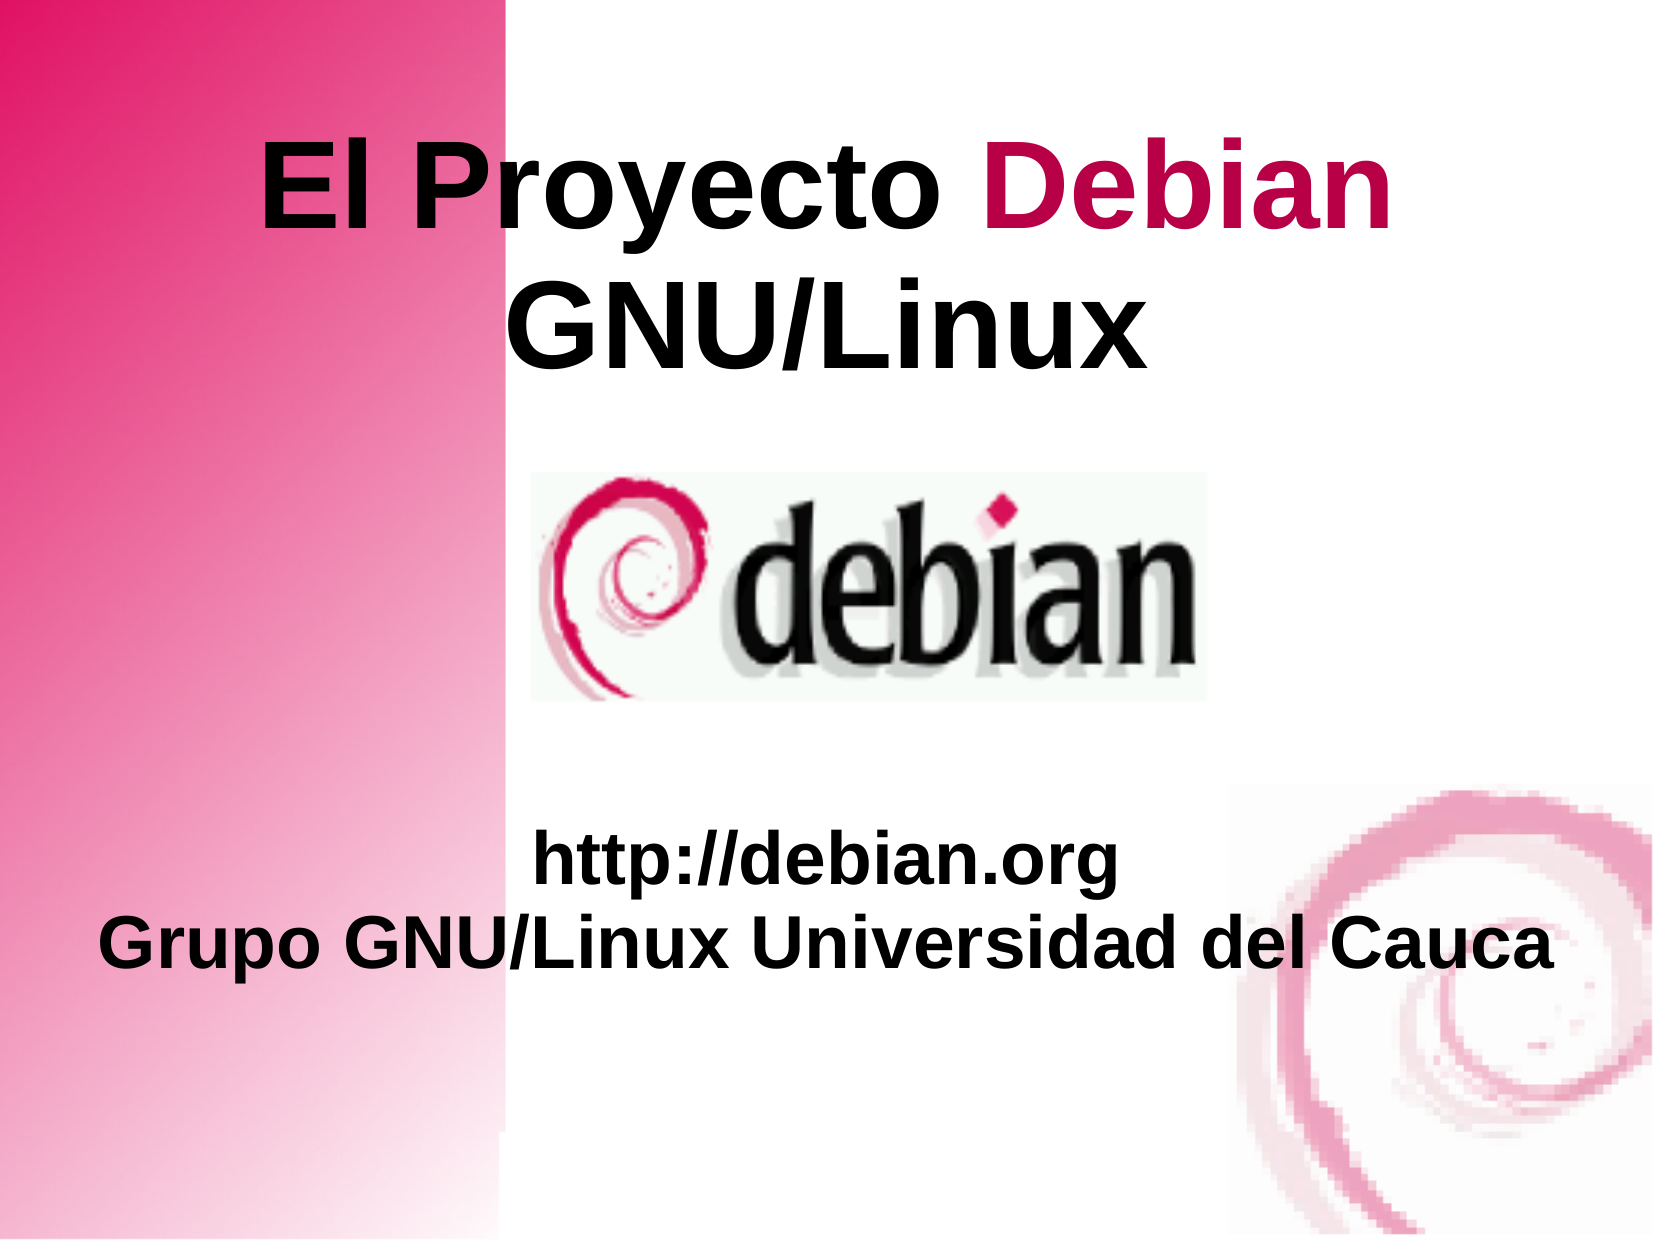

# El Proyecto Debian GNU/Linux
http://debian.org
Grupo GNU/Linux Universidad del Cauca